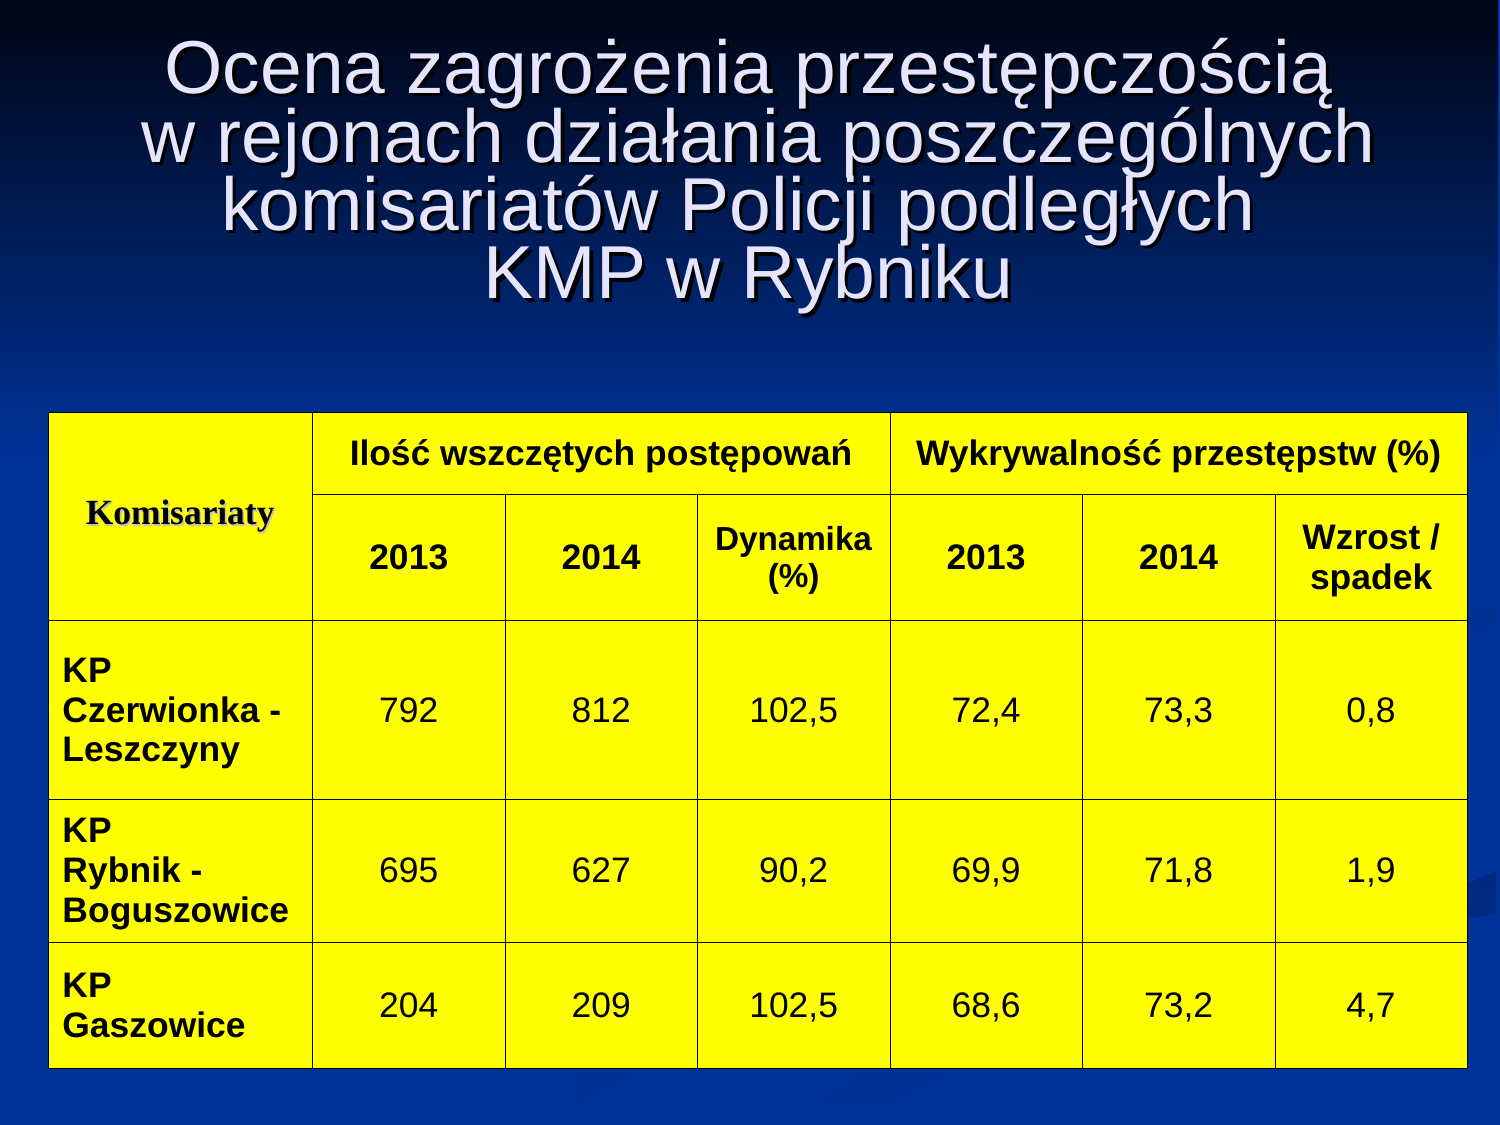

# Ocena zagrożenia przestępczością w rejonach działania poszczególnych komisariatów Policji podległych KMP w Rybniku
| Komisariaty | Ilość wszczętych postępowań | | | Wykrywalność przestępstw (%) | | |
| --- | --- | --- | --- | --- | --- | --- |
| | 2013 | 2014 | Dynamika (%) | 2013 | 2014 | Wzrost / spadek |
| KP Czerwionka - Leszczyny | 792 | 812 | 102,5 | 72,4 | 73,3 | 0,8 |
| KP Rybnik - Boguszowice | 695 | 627 | 90,2 | 69,9 | 71,8 | 1,9 |
| KP Gaszowice | 204 | 209 | 102,5 | 68,6 | 73,2 | 4,7 |